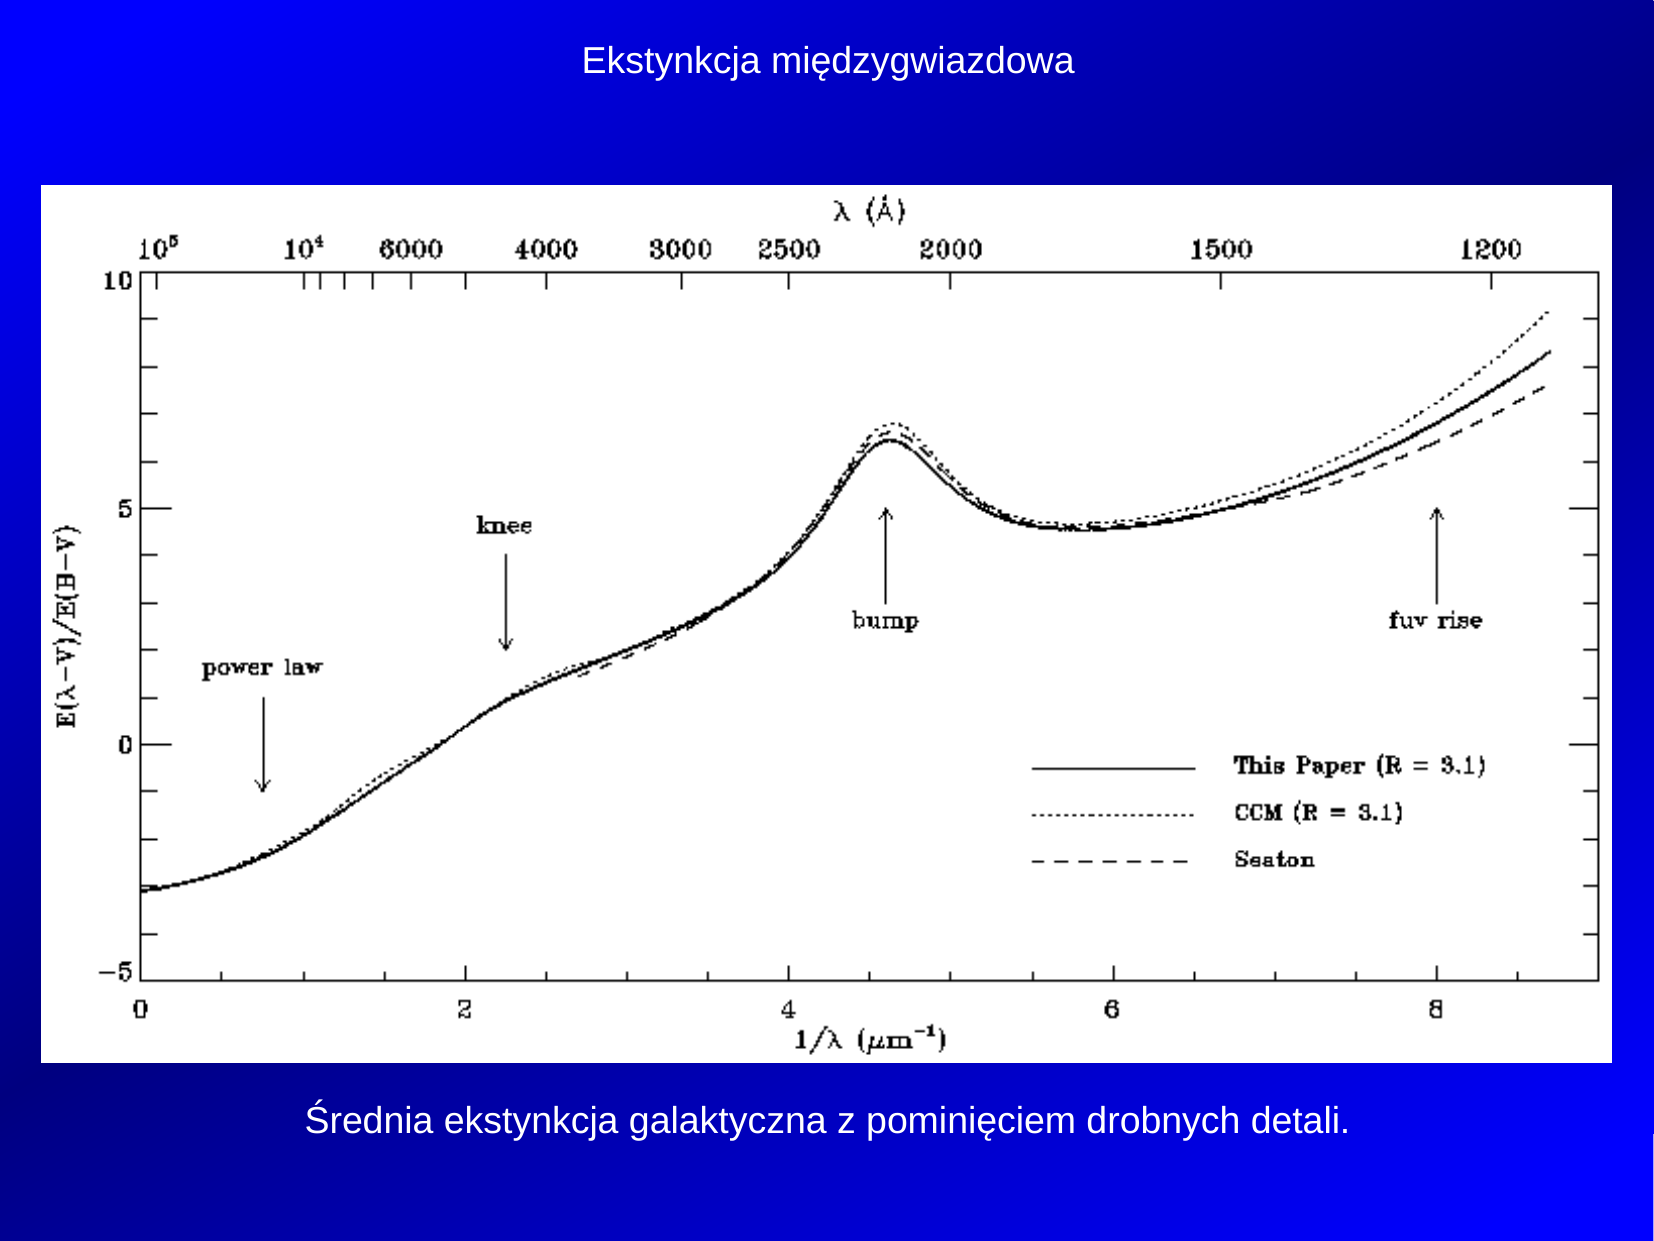

Ekstynkcja międzygwiazdowa
Średnia ekstynkcja galaktyczna z pominięciem drobnych detali.